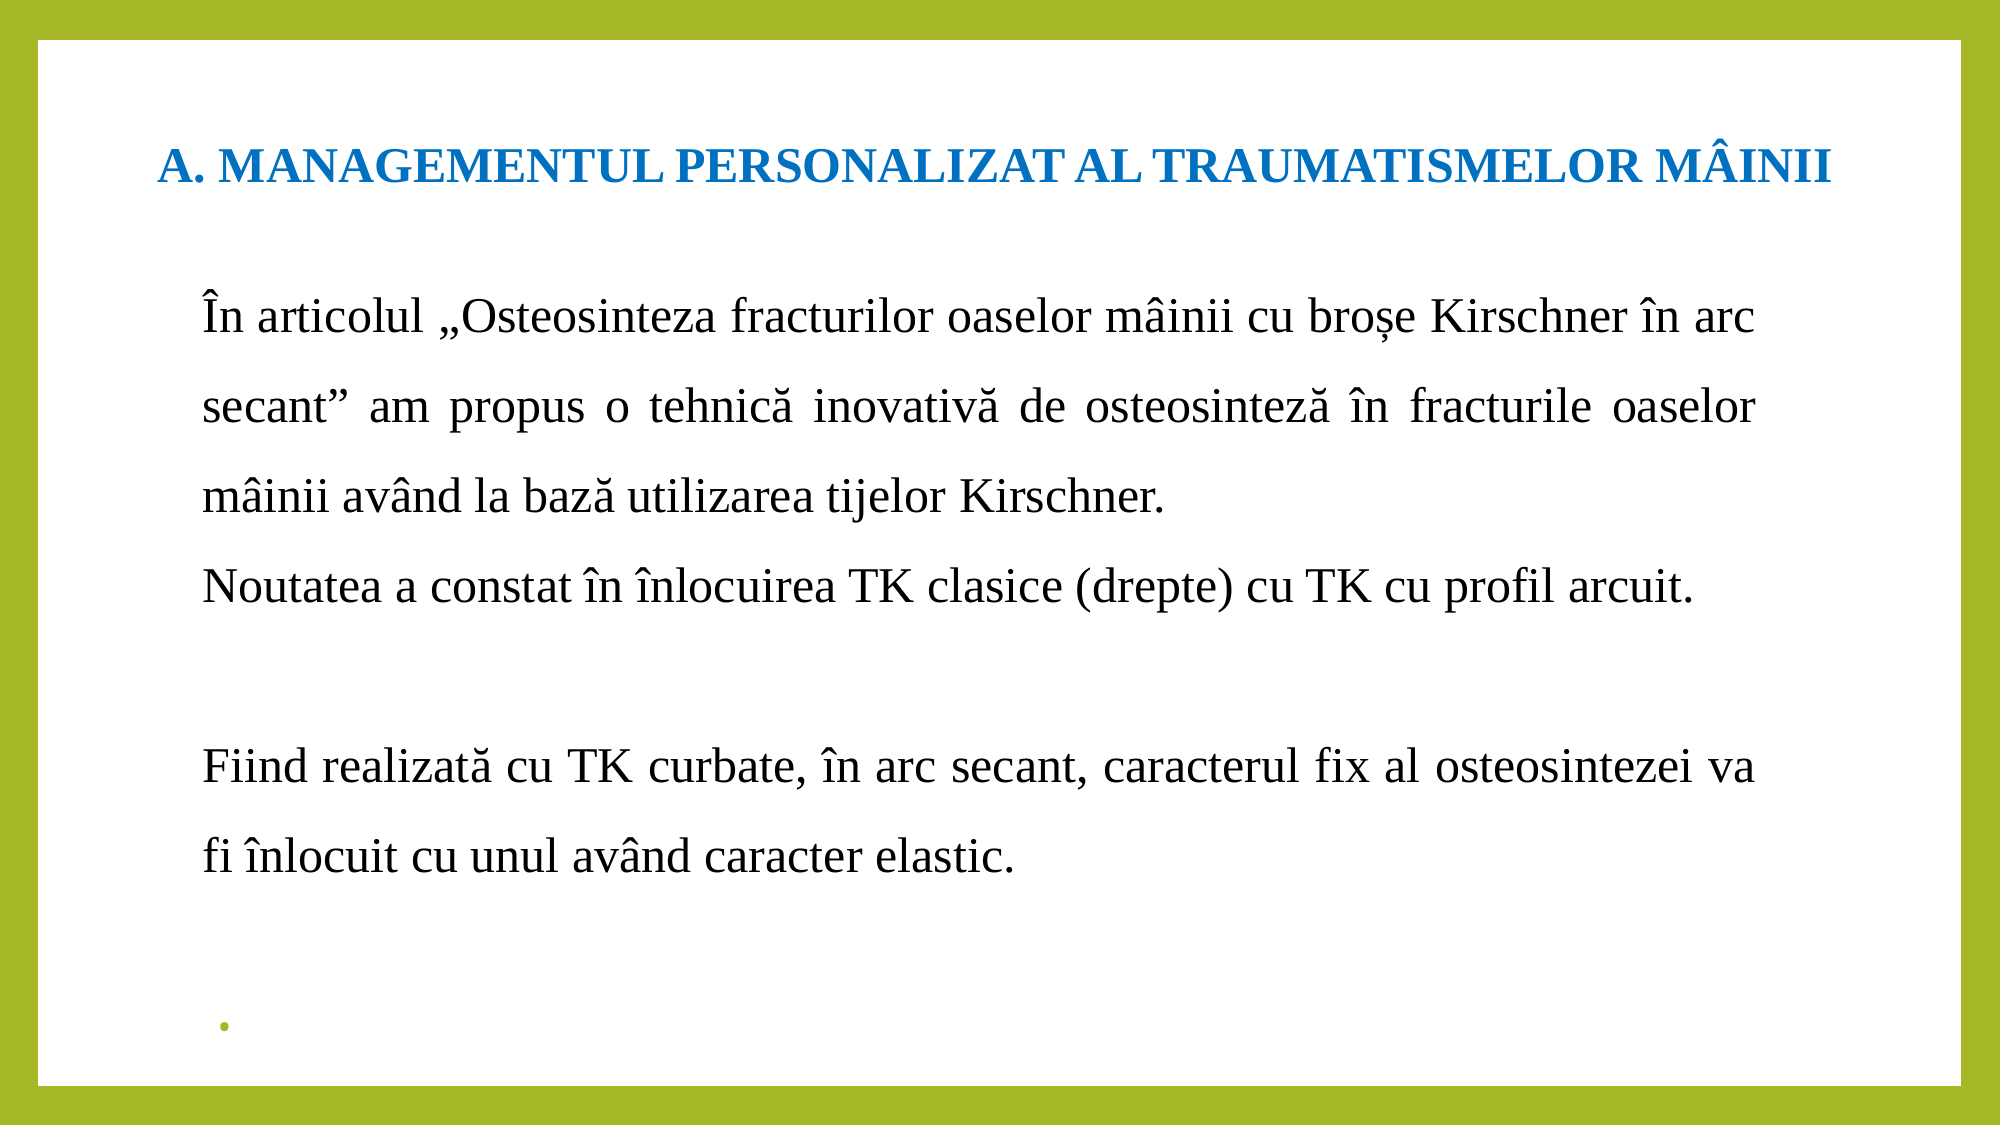

# A. MANAGEMENTUL PERSONALIZAT AL TRAUMATISMELOR MÂINII
În articolul „Osteosinteza fracturilor oaselor mâinii cu broșe Kirschner în arc secant” am propus o tehnică inovativă de osteosinteză în fracturile oaselor mâinii având la bază utilizarea tijelor Kirschner.
Noutatea a constat în înlocuirea TK clasice (drepte) cu TK cu profil arcuit.
Fiind realizată cu TK curbate, în arc secant, caracterul fix al osteosintezei va fi înlocuit cu unul având caracter elastic.